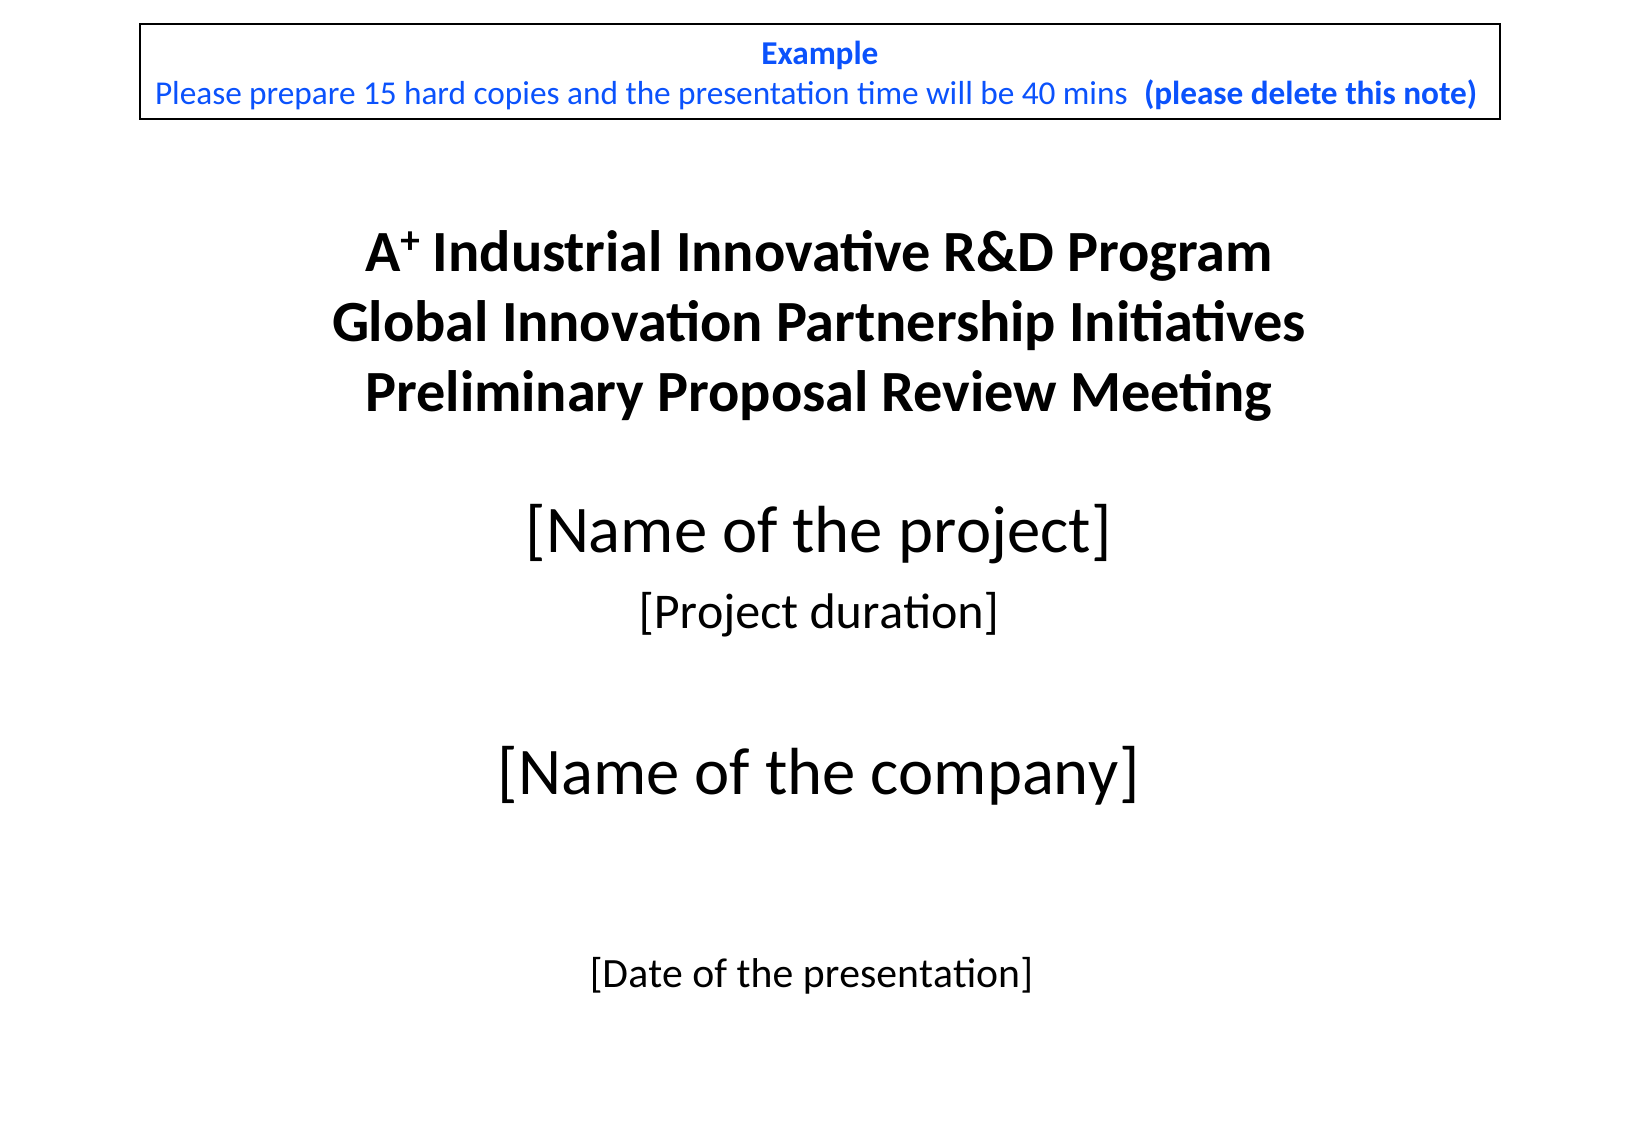

Example
Please prepare 15 hard copies and the presentation time will be 40 mins (please delete this note)
A+ Industrial Innovative R&D Program
Global Innovation Partnership Initiatives
Preliminary Proposal Review Meeting
[Name of the project]
[Project duration]
[Name of the company]
[Date of the presentation]